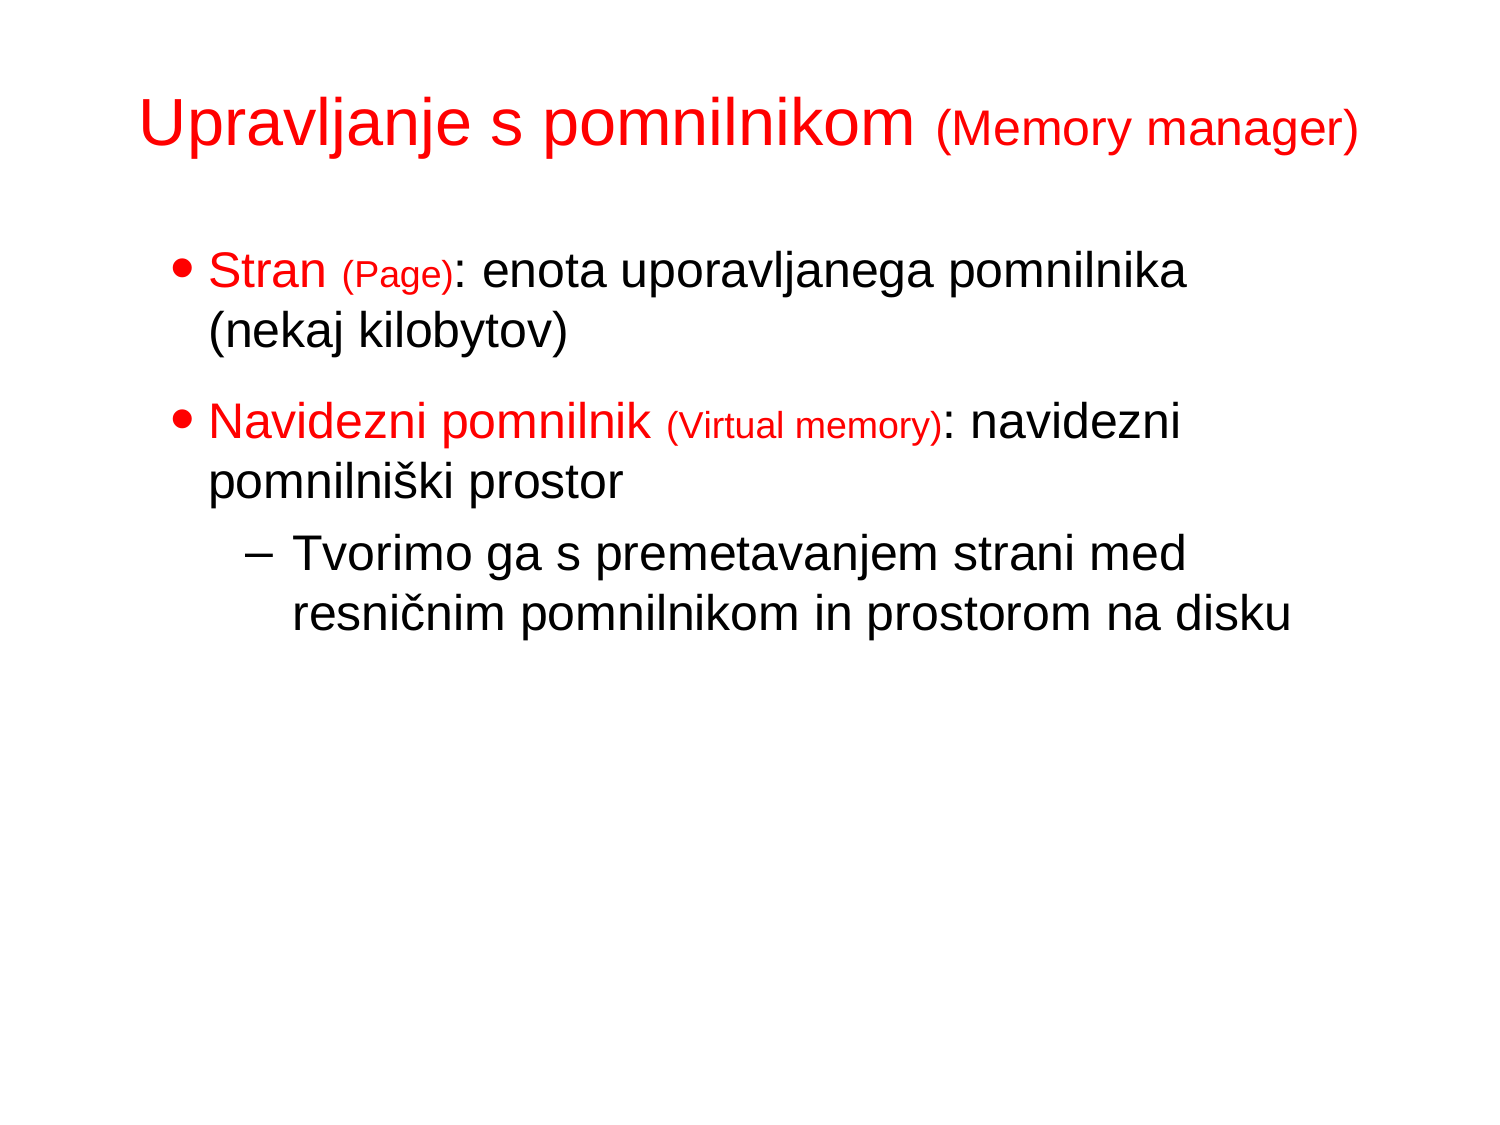

# Upravljanje s pomnilnikom (Memory manager)
Stran (Page): enota uporavljanega pomnilnika (nekaj kilobytov)
Navidezni pomnilnik (Virtual memory): navidezni pomnilniški prostor
Tvorimo ga s premetavanjem strani med resničnim pomnilnikom in prostorom na disku